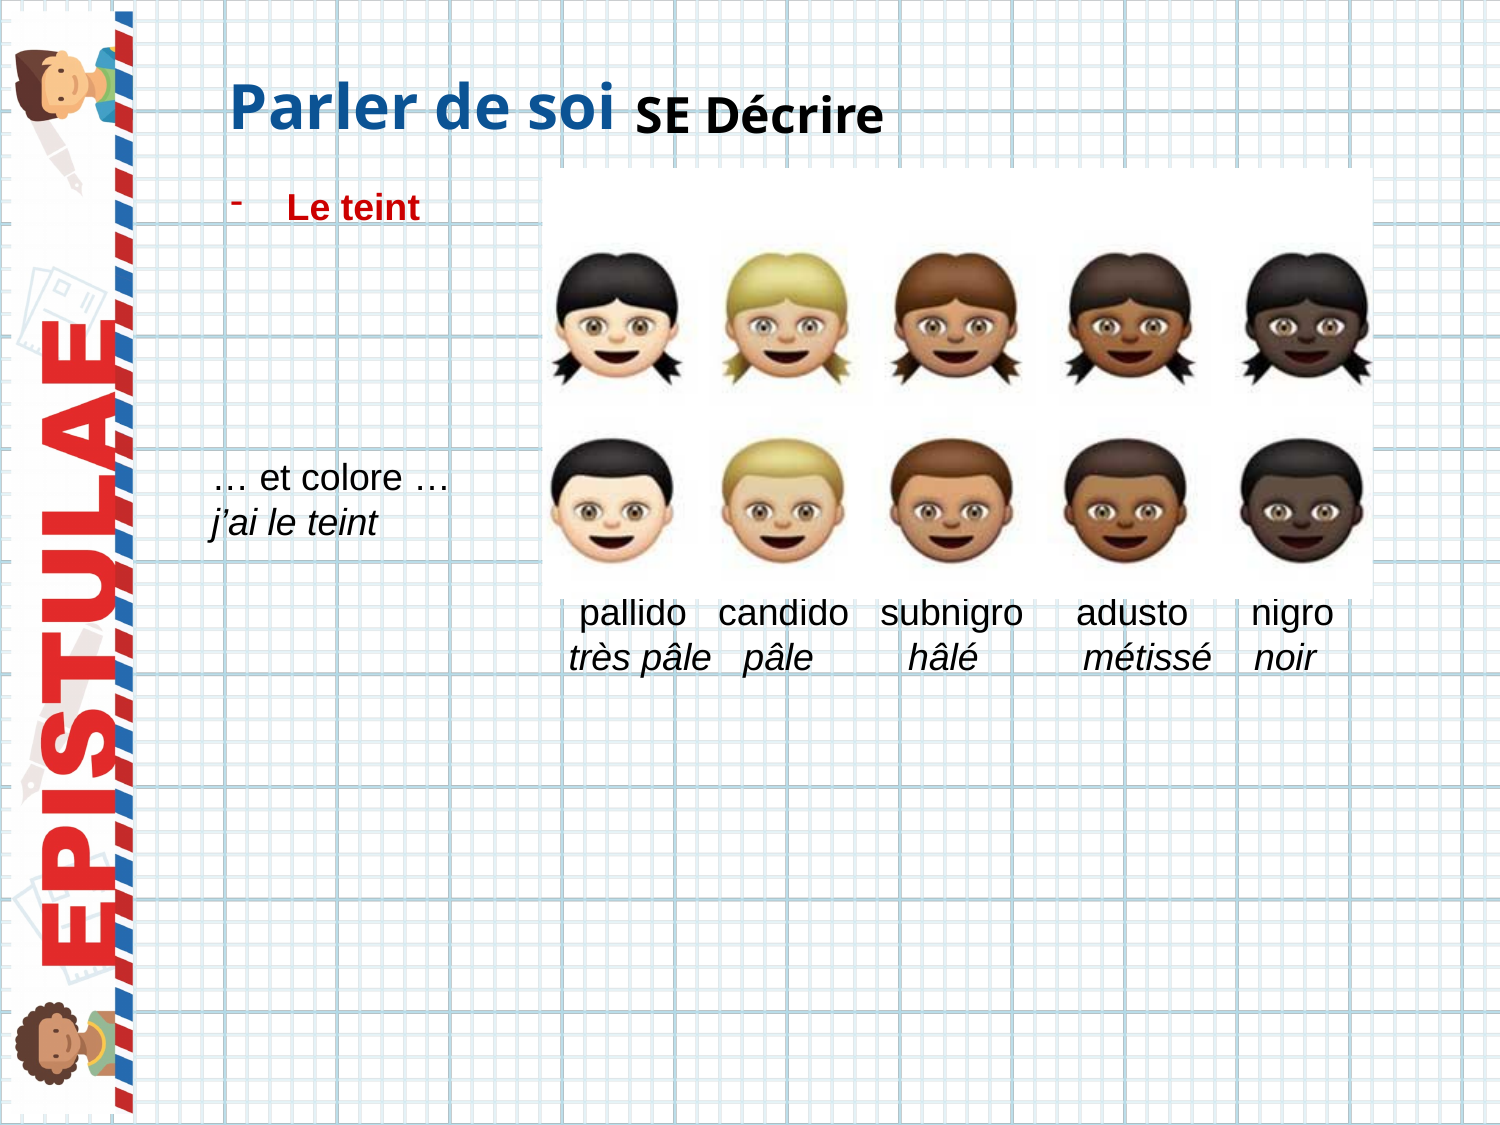

Parler de soi
SE Décrire
Le teint
… et colore …
j’ai le teint
 pallido candido subnigro adusto nigro
 très pâle pâle hâlé métissé noir